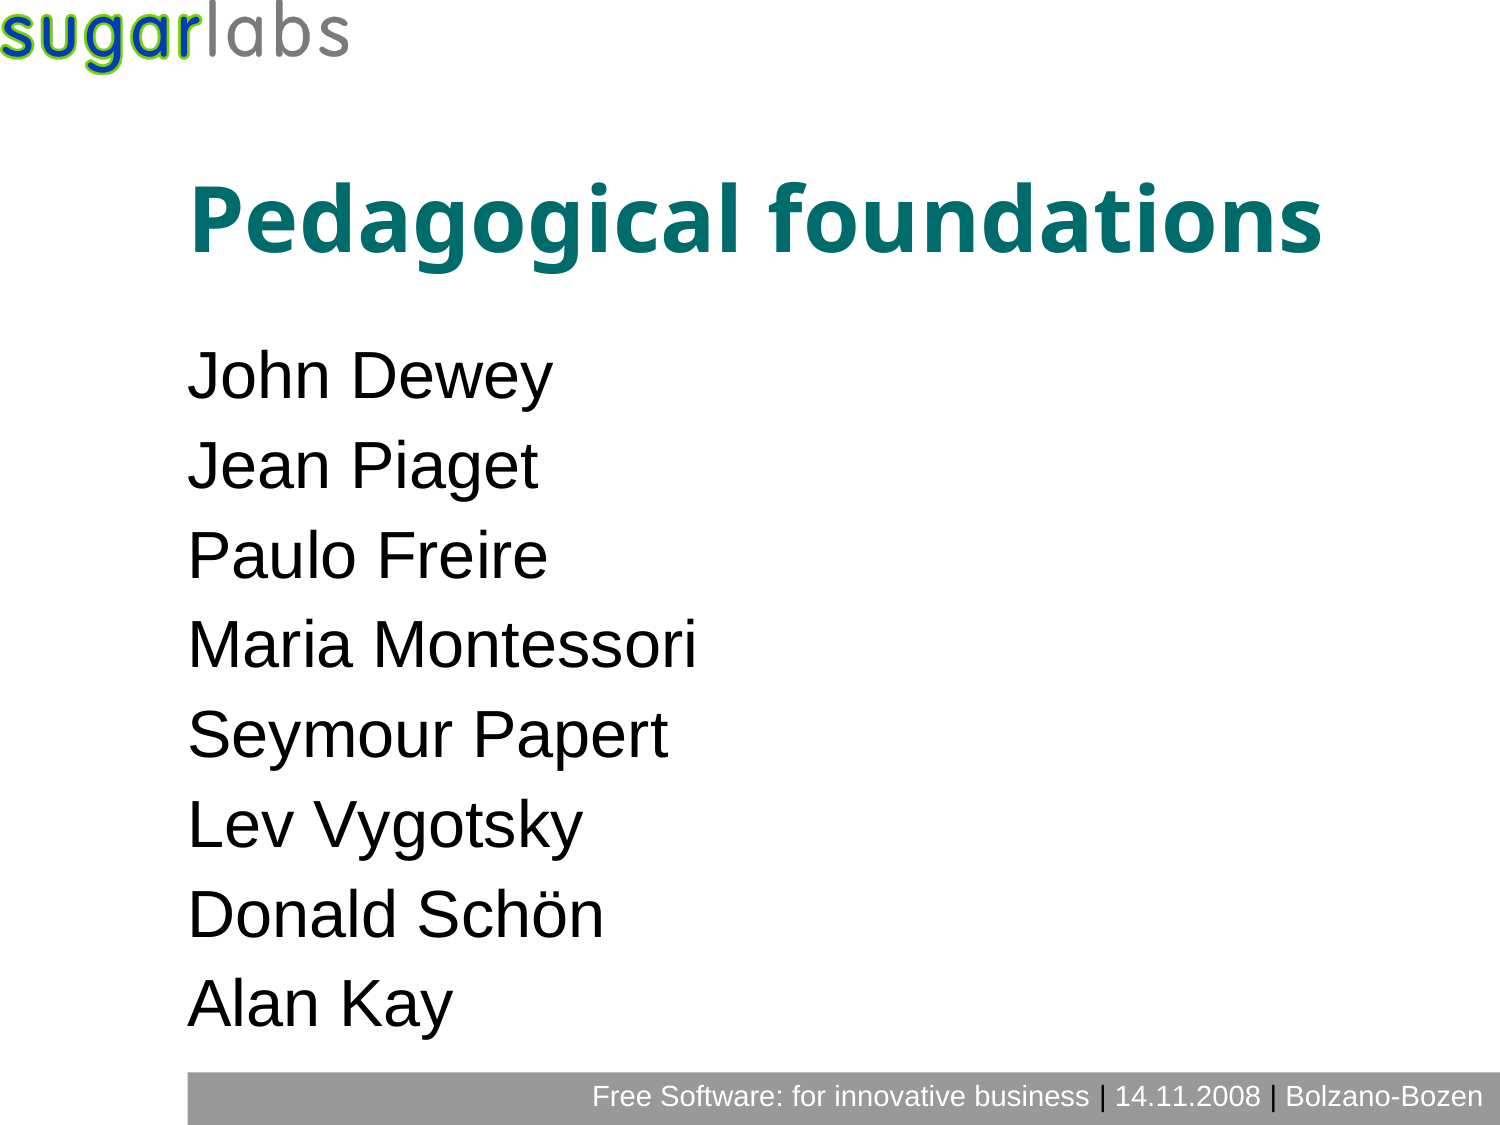

# Pedagogical foundations
John Dewey
Jean Piaget
Paulo Freire
Maria Montessori
Seymour Papert
Lev Vygotsky
Donald Schön
Alan Kay